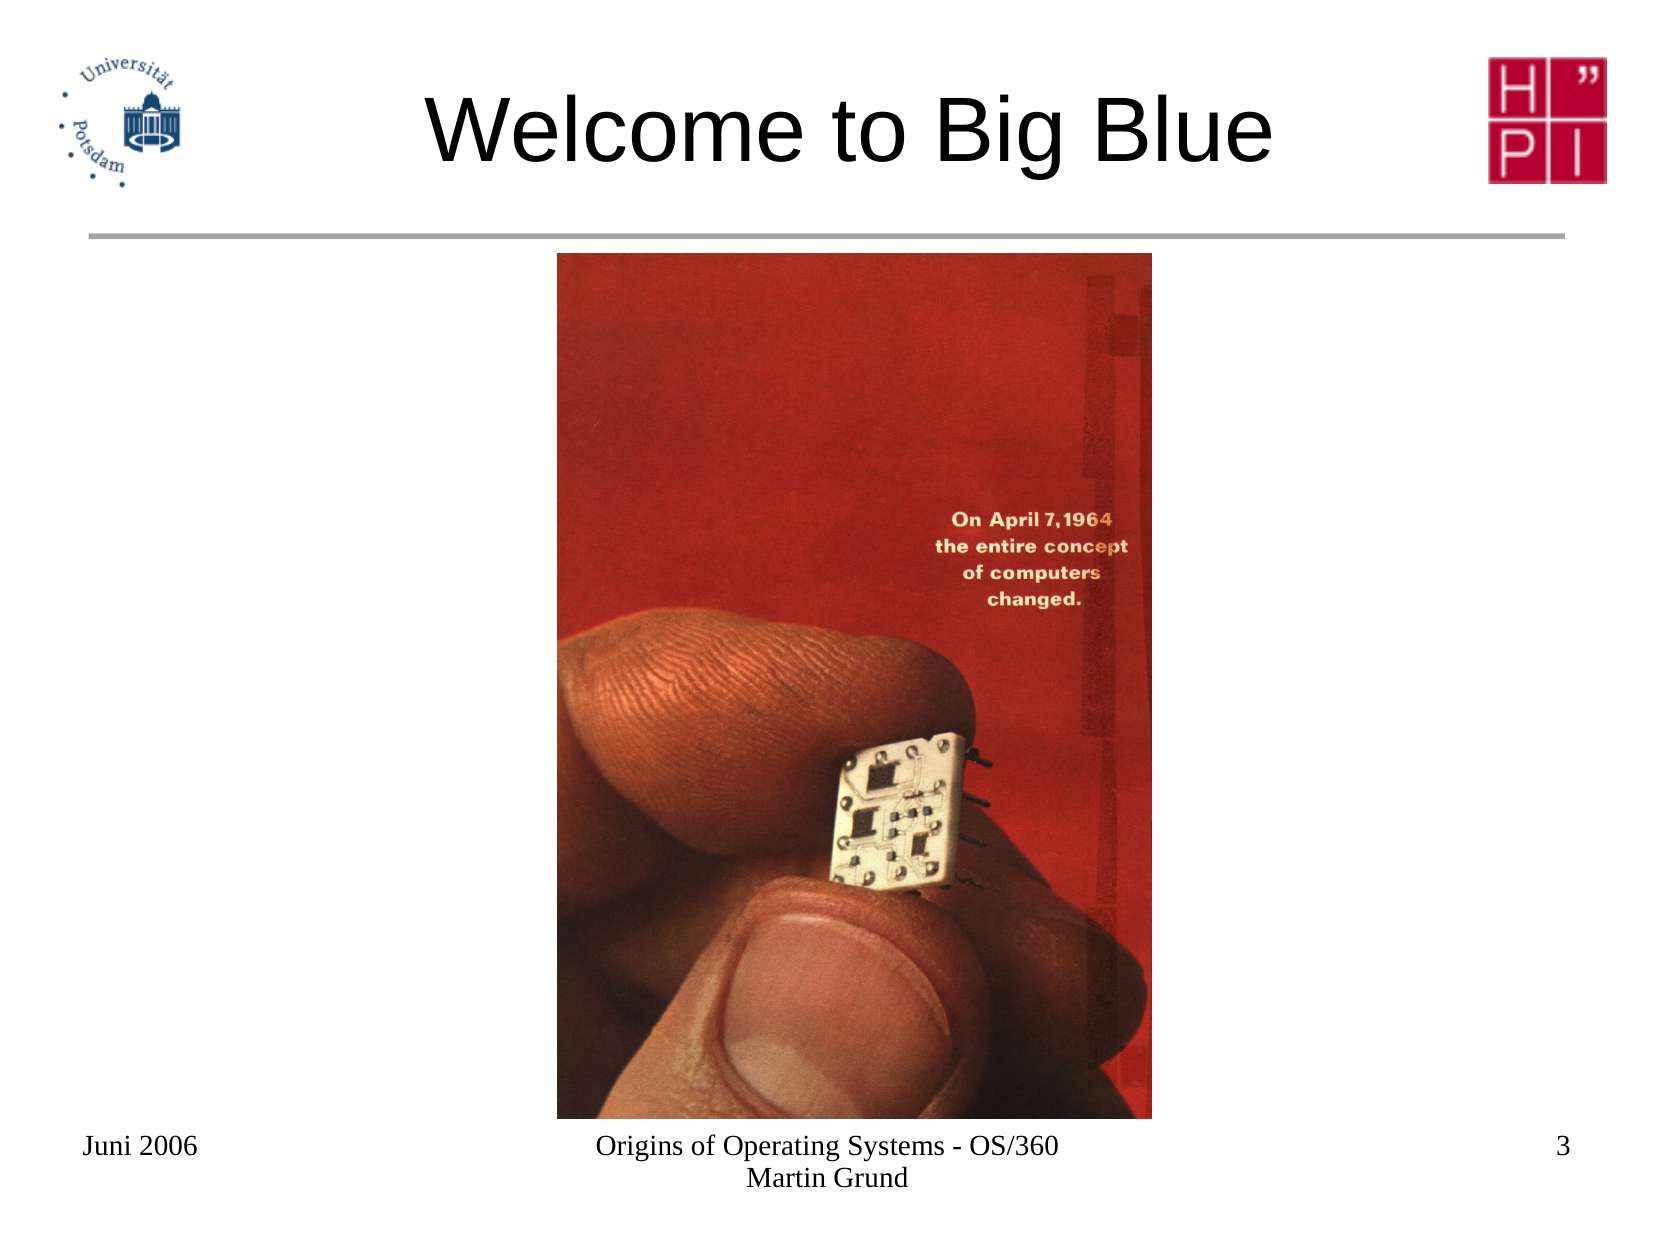

# Welcome to Big Blue
Juni 2006
Origins of Operating Systems - OS/360
3